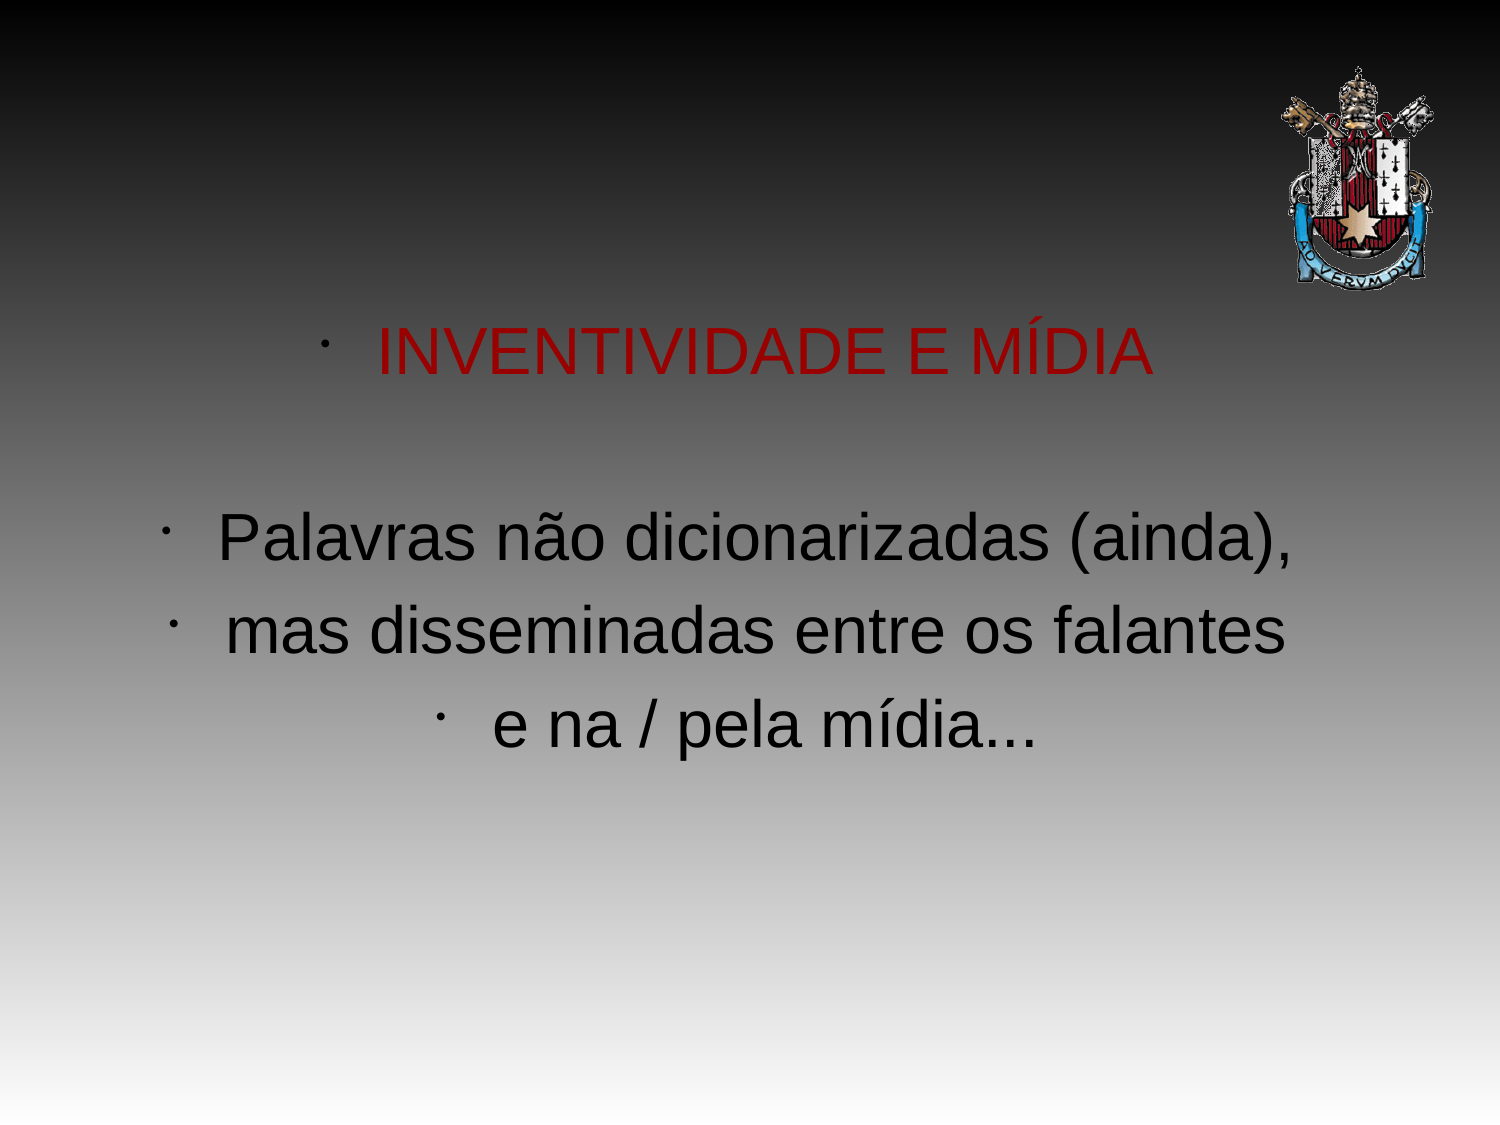

# INVENTIVIDADE E MÍDIA
Palavras não dicionarizadas (ainda),
mas disseminadas entre os falantes
e na / pela mídia...